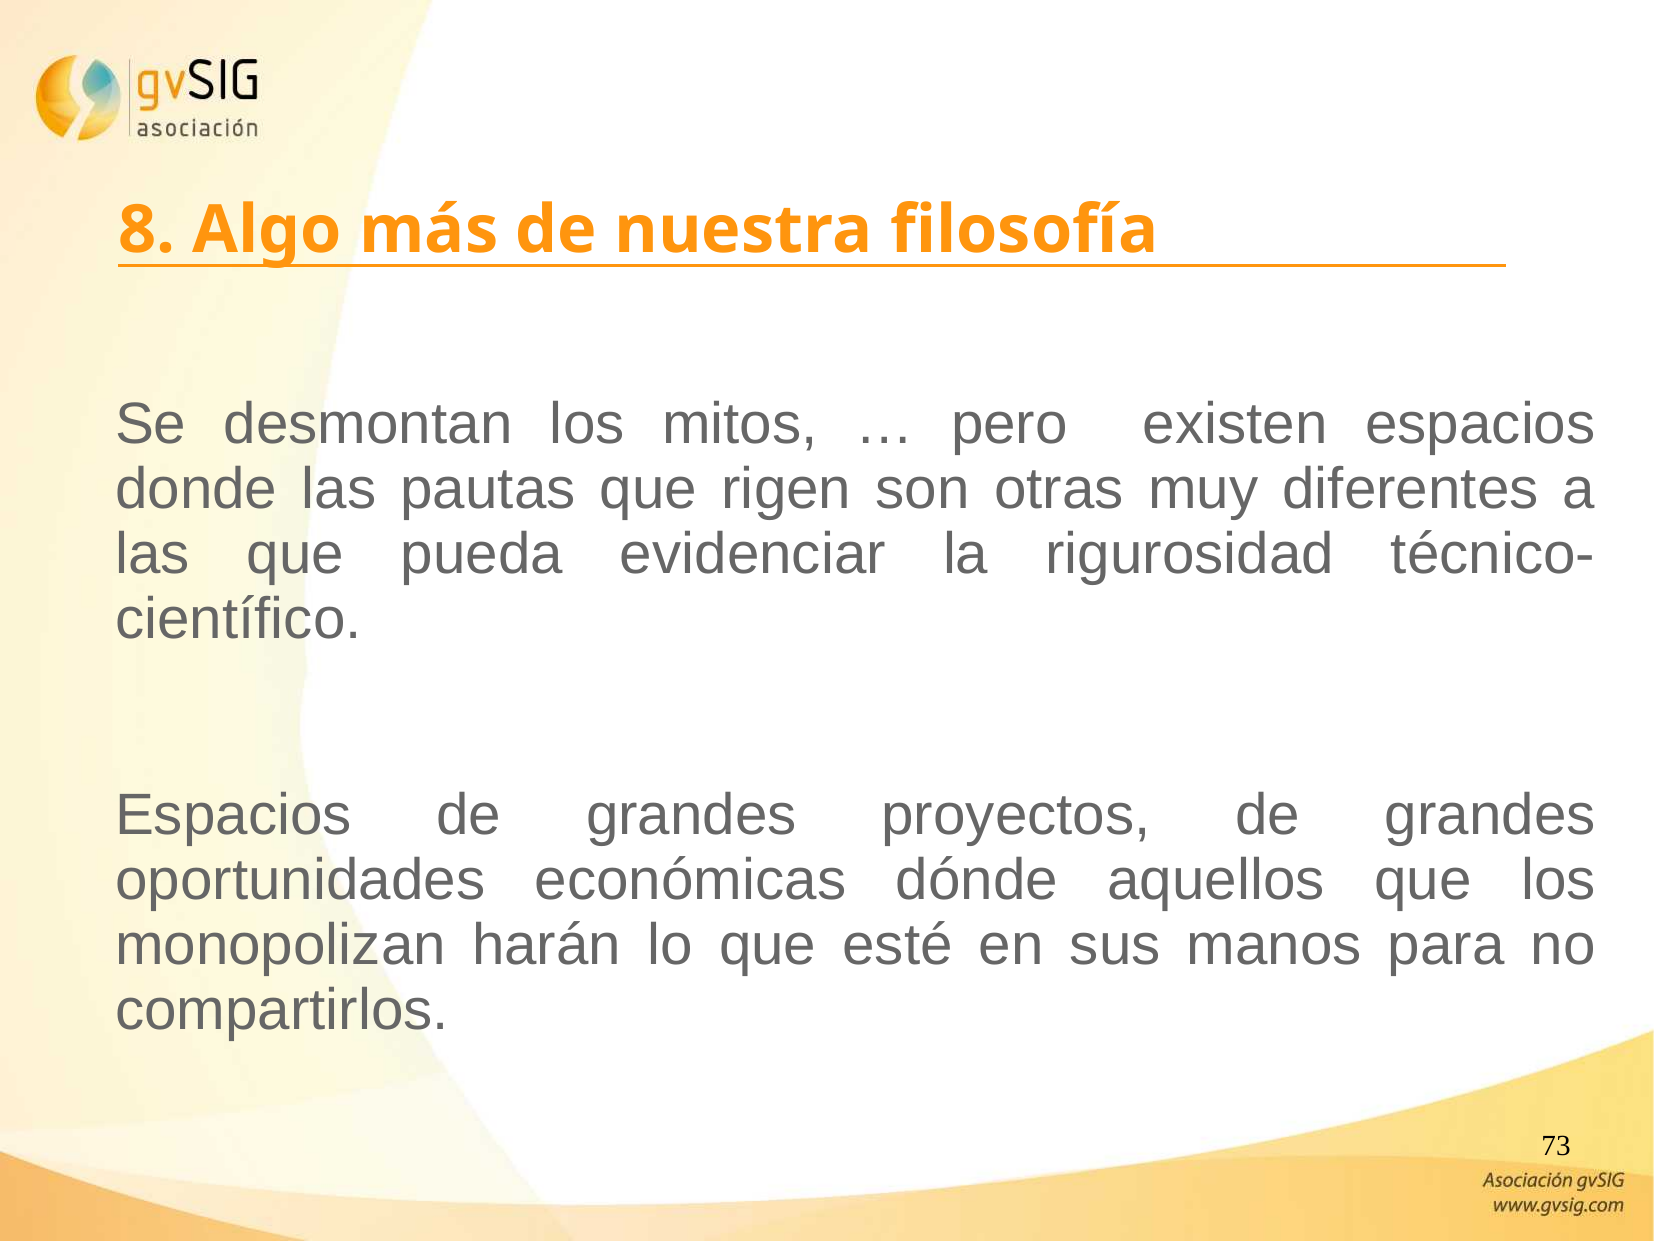

# 8. Algo más de nuestra filosofía
Se desmontan los mitos, … pero existen espacios donde las pautas que rigen son otras muy diferentes a las que pueda evidenciar la rigurosidad técnico-científico.
Espacios de grandes proyectos, de grandes oportunidades económicas dónde aquellos que los monopolizan harán lo que esté en sus manos para no compartirlos.
73